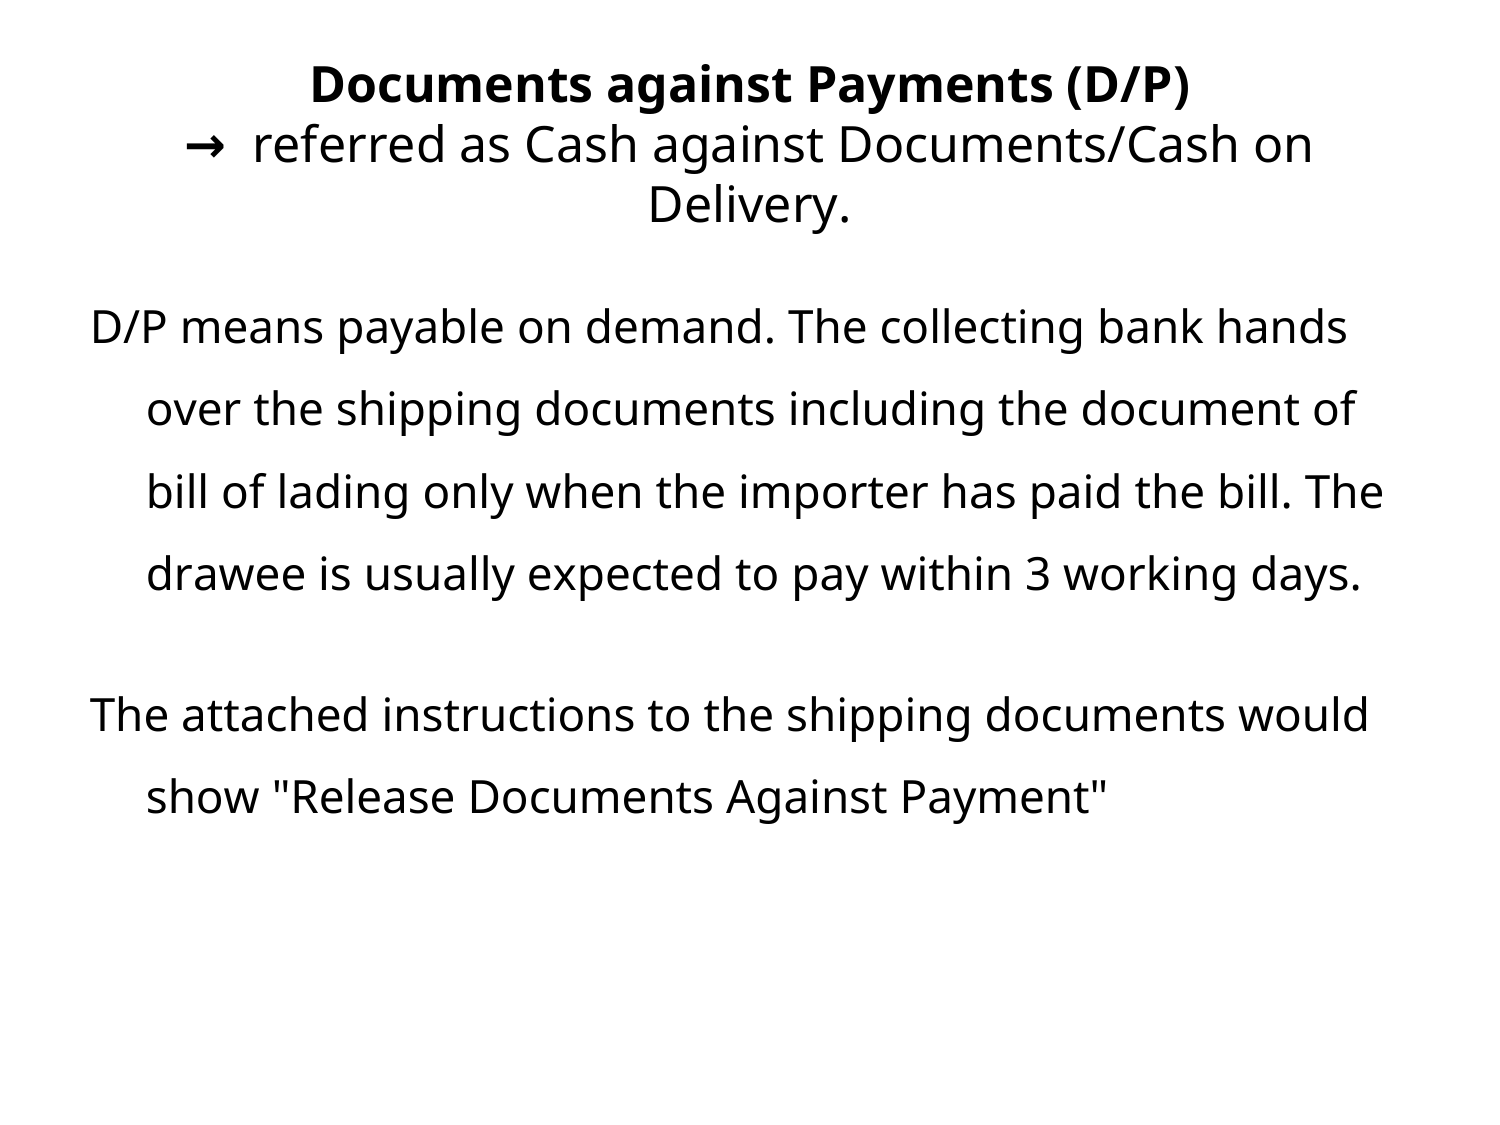

# Documents against Payments (D/P) → referred as Cash against Documents/Cash on Delivery.
D/P means payable on demand. The collecting bank hands over the shipping documents including the document of bill of lading only when the importer has paid the bill. The drawee is usually expected to pay within 3 working days.
The attached instructions to the shipping documents would show "Release Documents Against Payment"